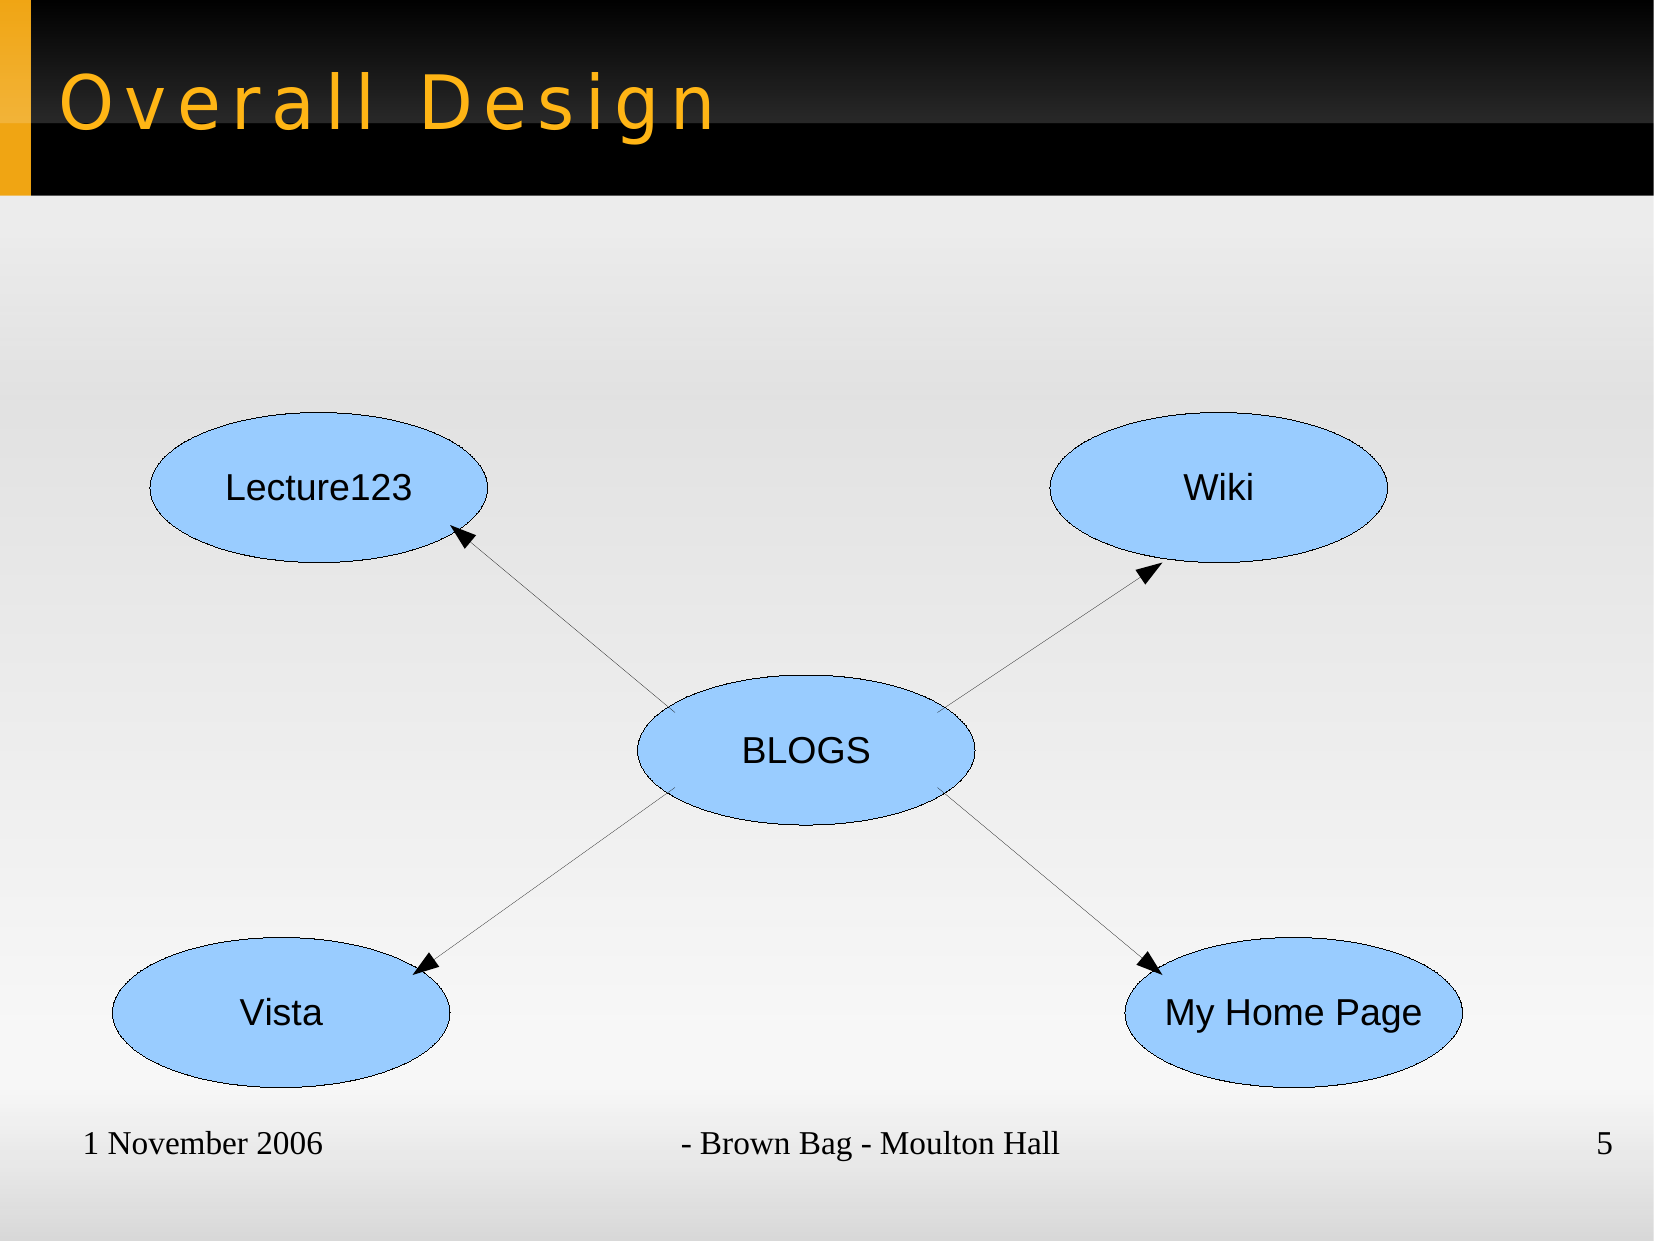

# Overall Design
Lecture123
Wiki
BLOGS
Vista
My Home Page
1 November 2006
Brown Bag - Moulton Hall
5